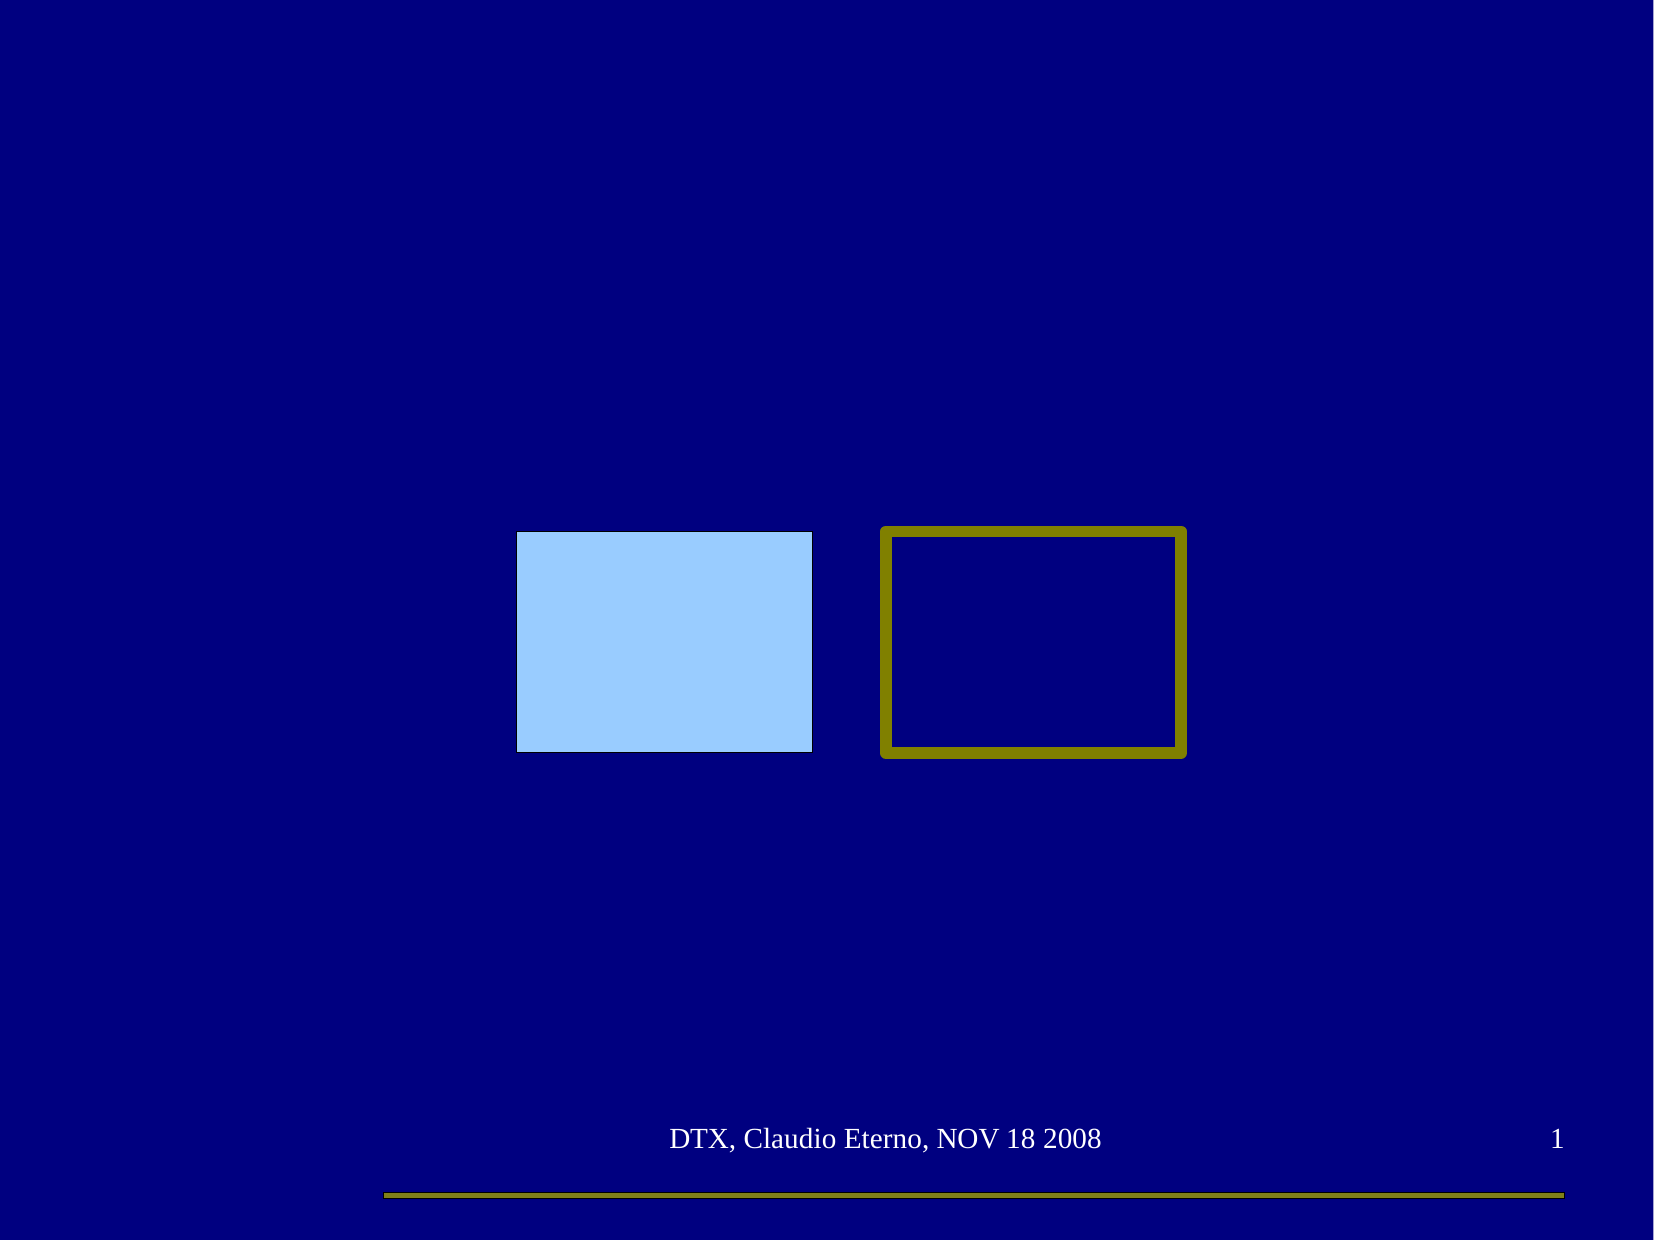

#
DTX, Claudio Eterno, NOV 18 2008
1